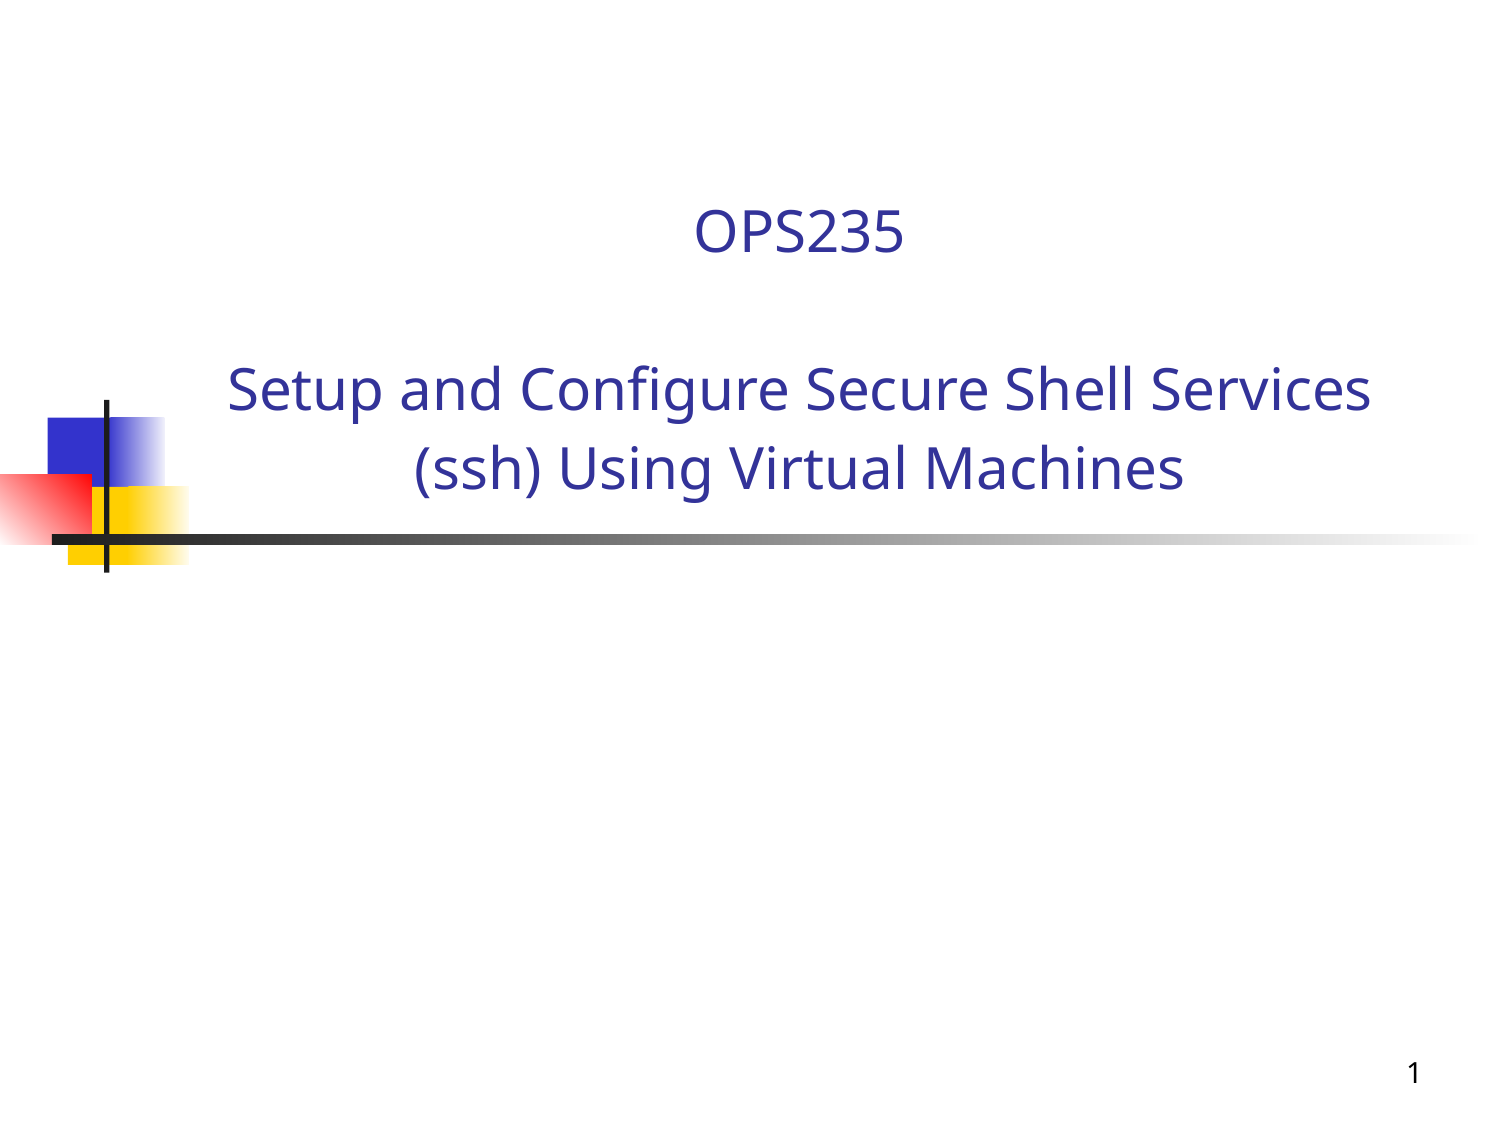

# OPS235 Setup and Configure Secure Shell Services (ssh) Using Virtual Machines
1